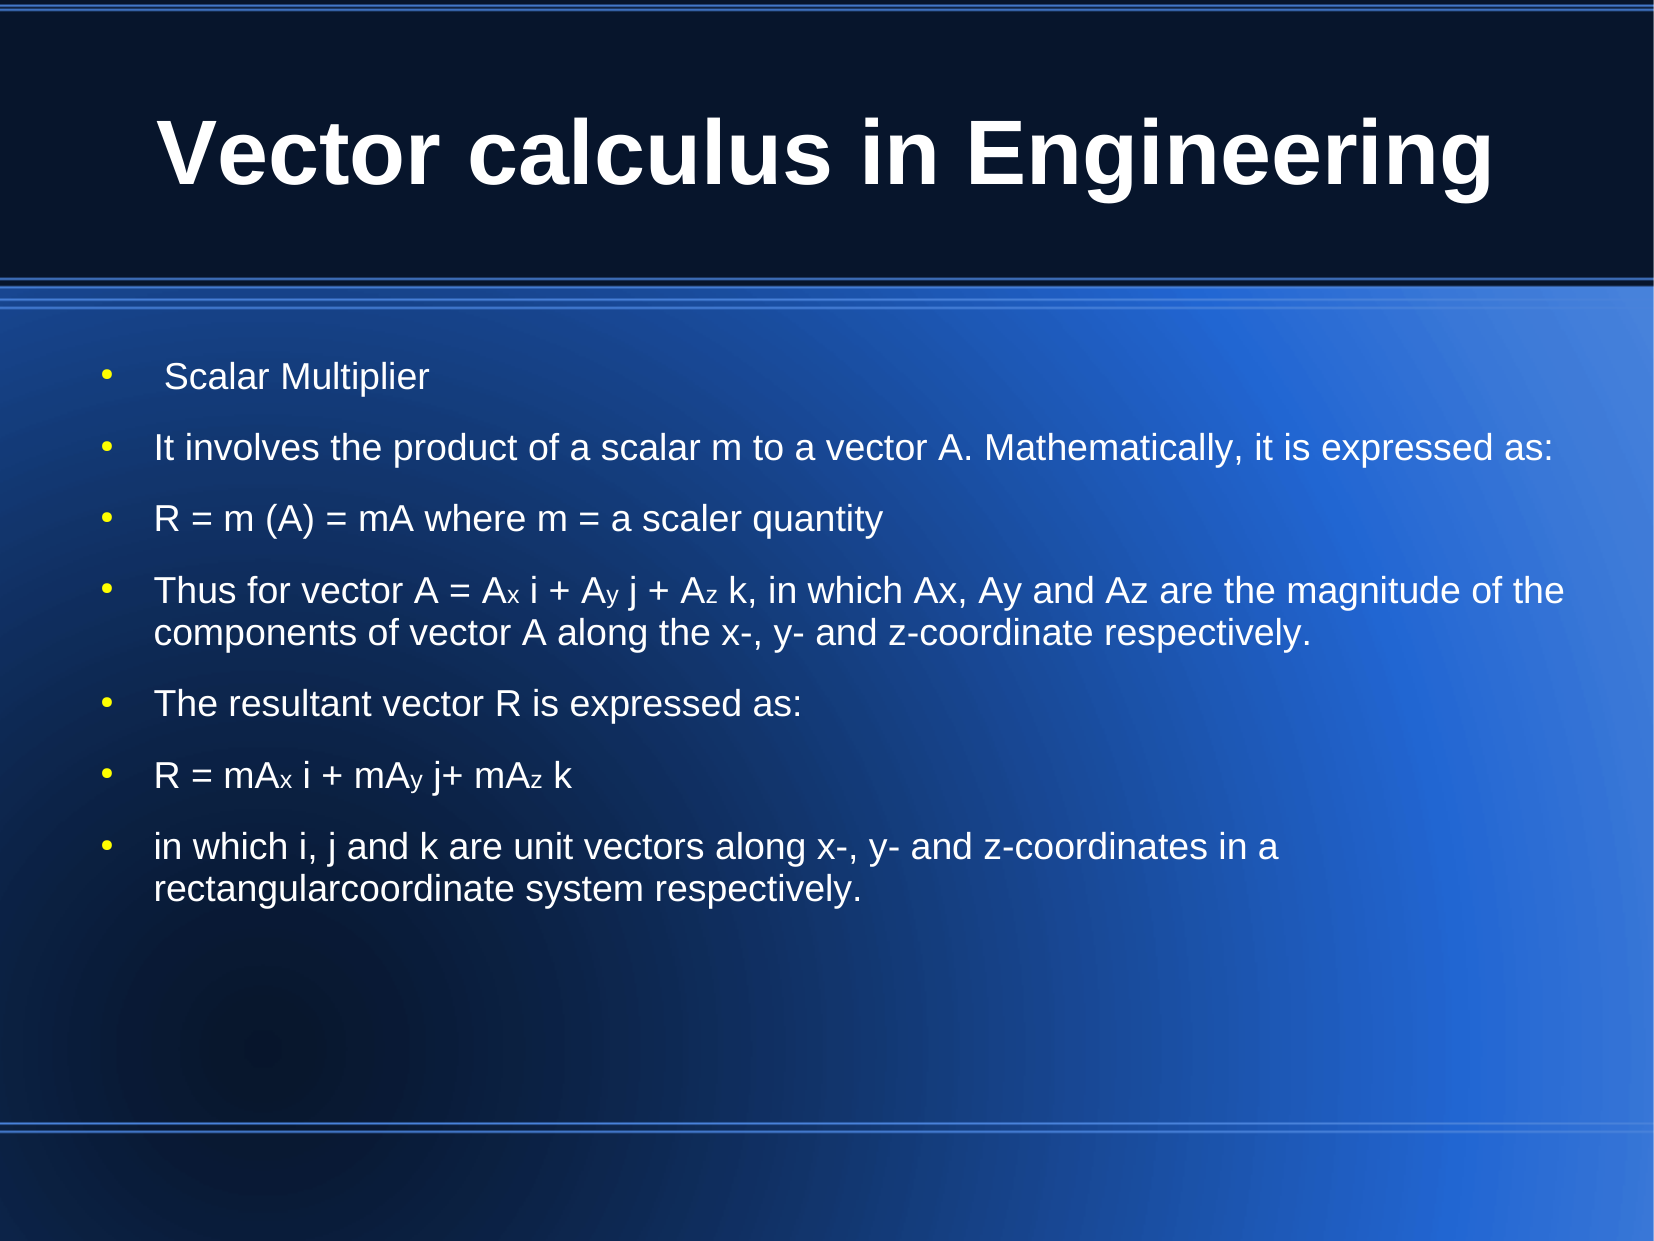

# Vector calculus in Engineering
 Scalar Multiplier
It involves the product of a scalar m to a vector A. Mathematically, it is expressed as:
R = m (A) = mA where m = a scaler quantity
Thus for vector A = Ax i + Ay j + Az k, in which Ax, Ay and Az are the magnitude of the components of vector A along the x-, y- and z-coordinate respectively.
The resultant vector R is expressed as:
R = mAx i + mAy j+ mAz k
in which i, j and k are unit vectors along x-, y- and z-coordinates in a rectangularcoordinate system respectively.